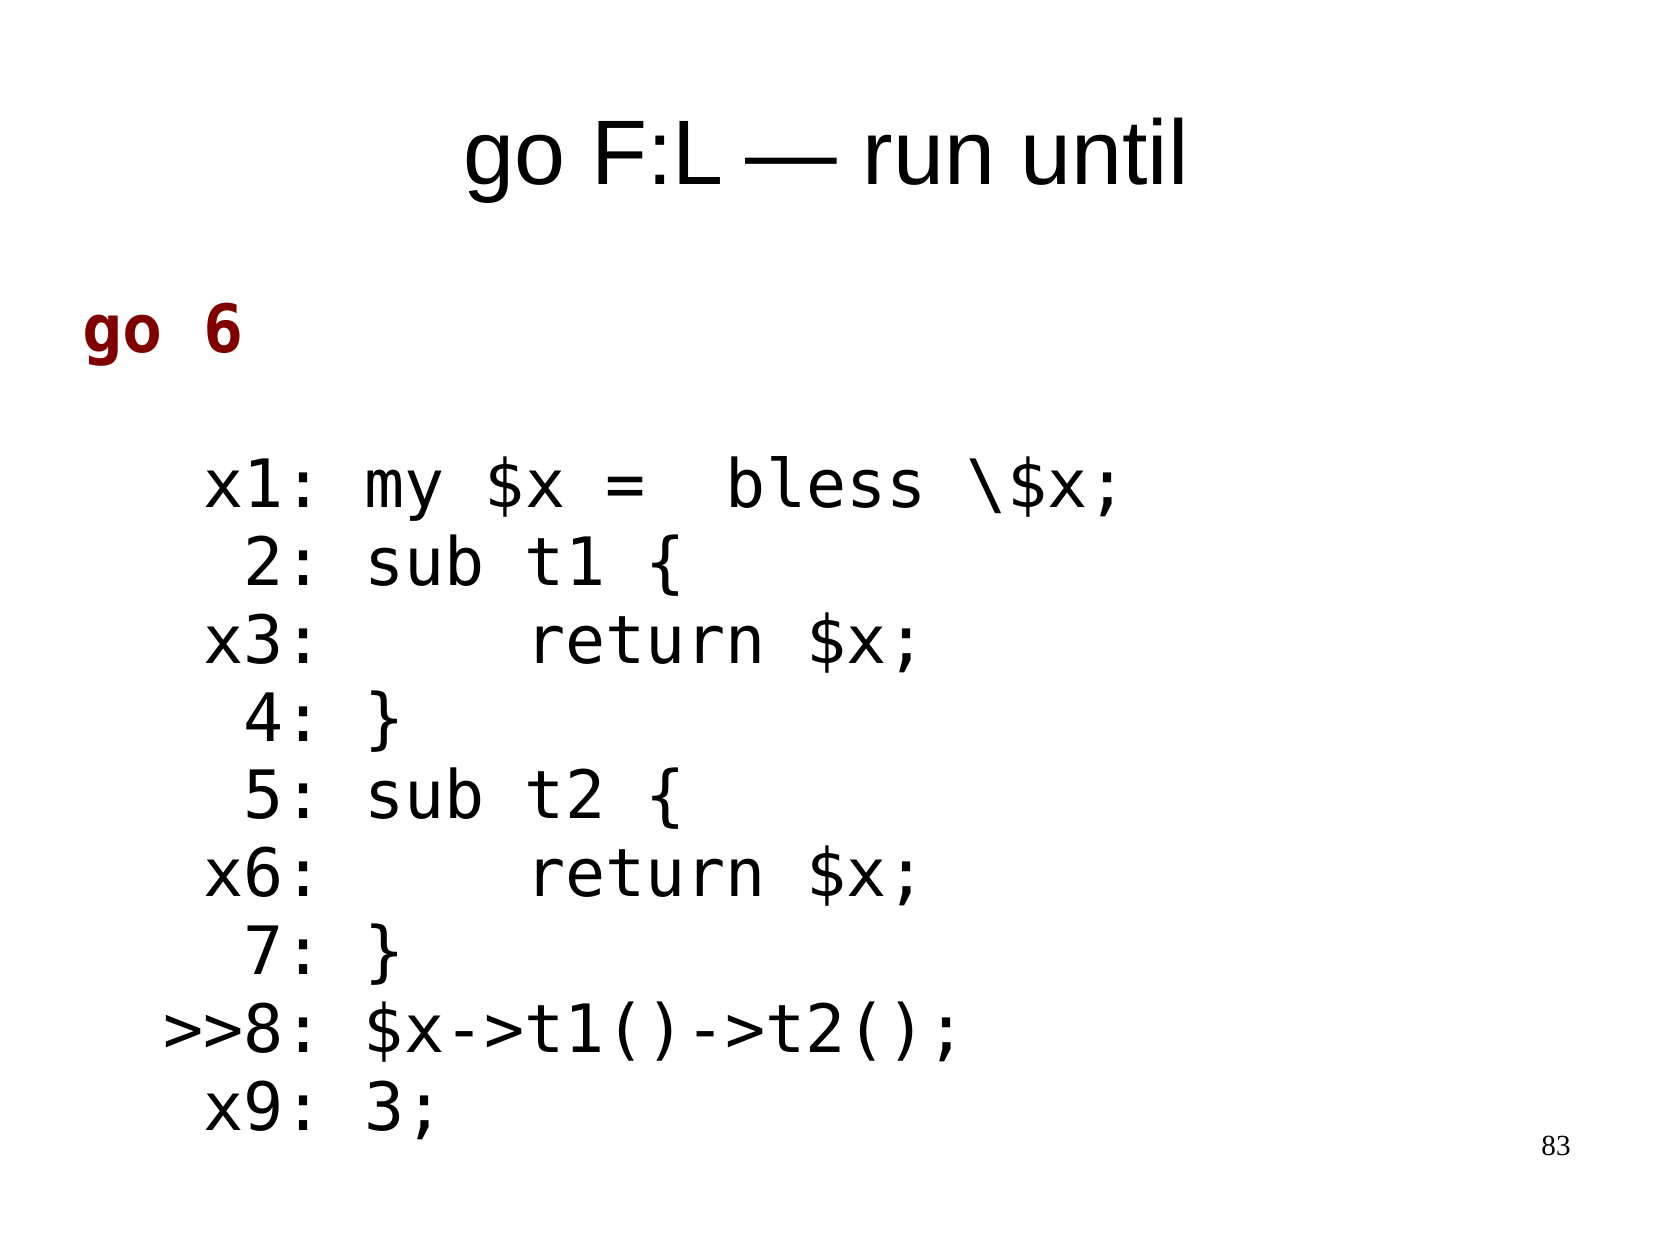

# go F:L — run until
go 6
 x1: my $x = bless \$x;
 2: sub t1 {
 x3: return $x;
 4: }
 5: sub t2 {
 x6: return $x;
 7: }
 >>8: $x->t1()->t2();
 x9: 3;
83